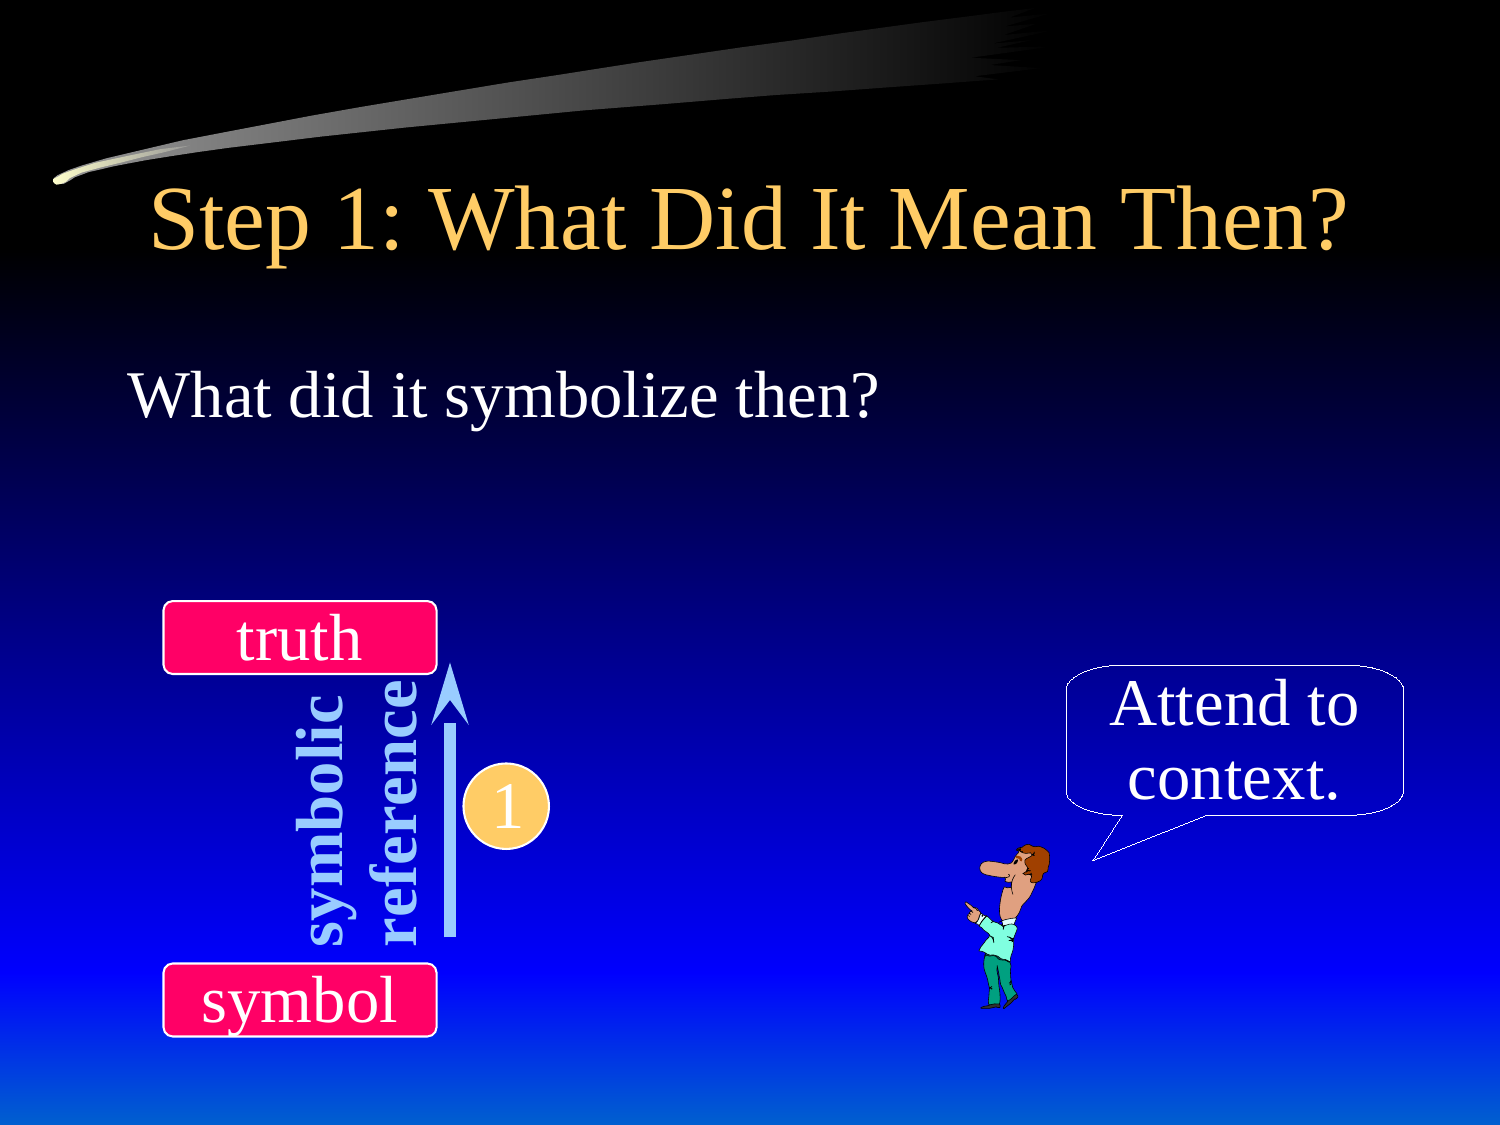

# Step 1: What Did It Mean Then?
What did it symbolize then?
truth
symbolic reference
1
Attend to
context.
symbol